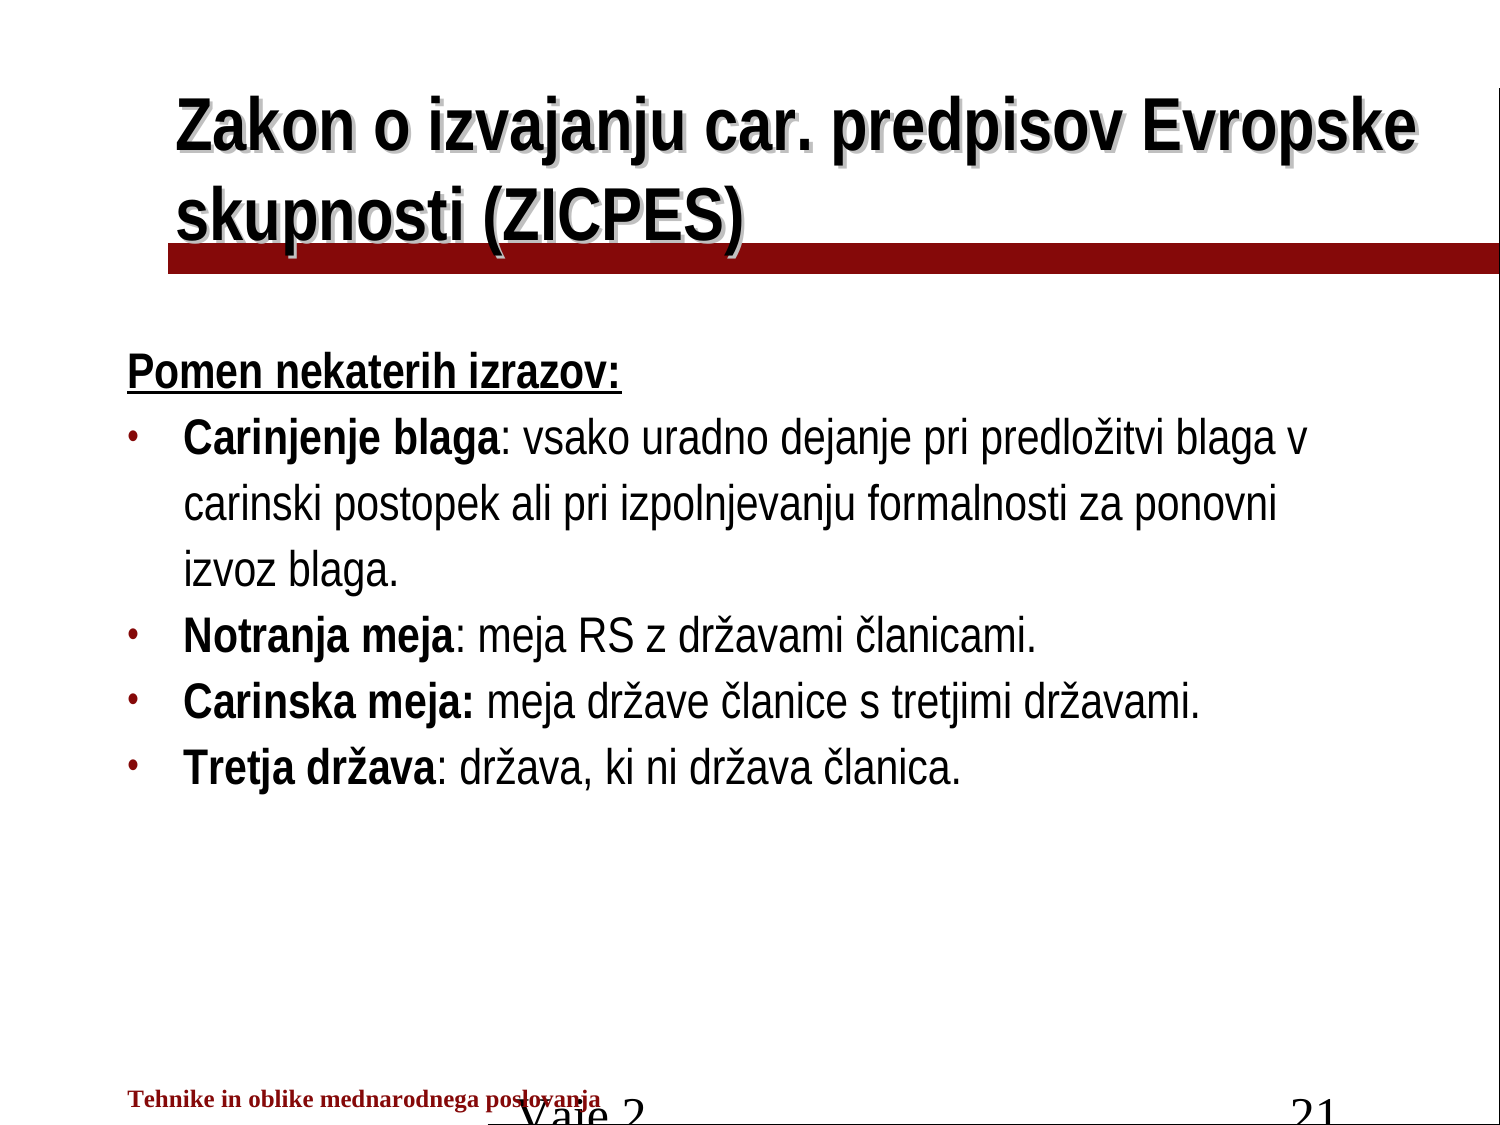

Zakon o izvajanju car. predpisov Evropske skupnosti (ZICPES)
# Pomen nekaterih izrazov:
Carinjenje blaga: vsako uradno dejanje pri predložitvi blaga v carinski postopek ali pri izpolnjevanju formalnosti za ponovni izvoz blaga.
Notranja meja: meja RS z državami članicami.
Carinska meja: meja države članice s tretjimi državami.
Tretja država: država, ki ni država članica.
Vaje 1
21